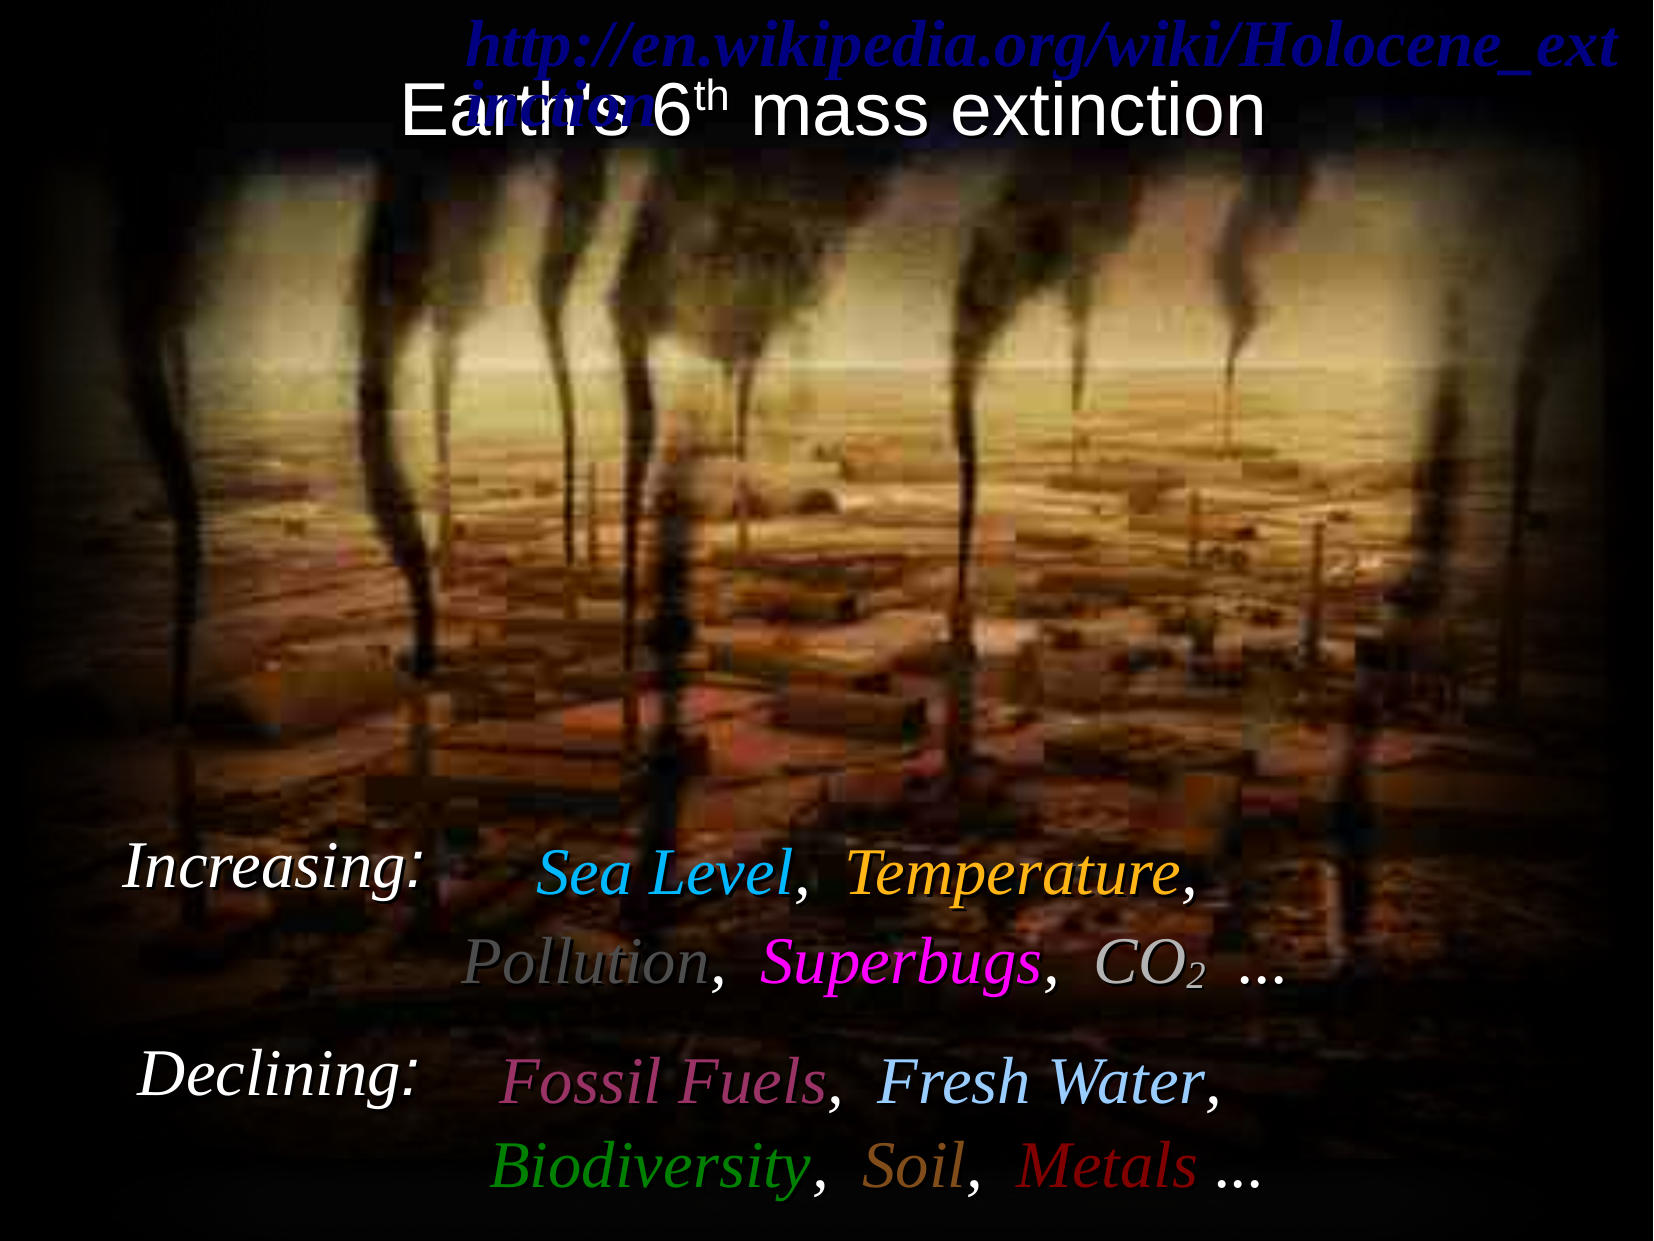

http://en.wikipedia.org/wiki/Holocene_extinction
Earth's 6th mass extinction
Increasing:
Sea Level, Temperature,
Pollution, Superbugs, CO2 ...
Declining:
Fossil Fuels, Fresh Water,
Biodiversity, Soil, Metals ...